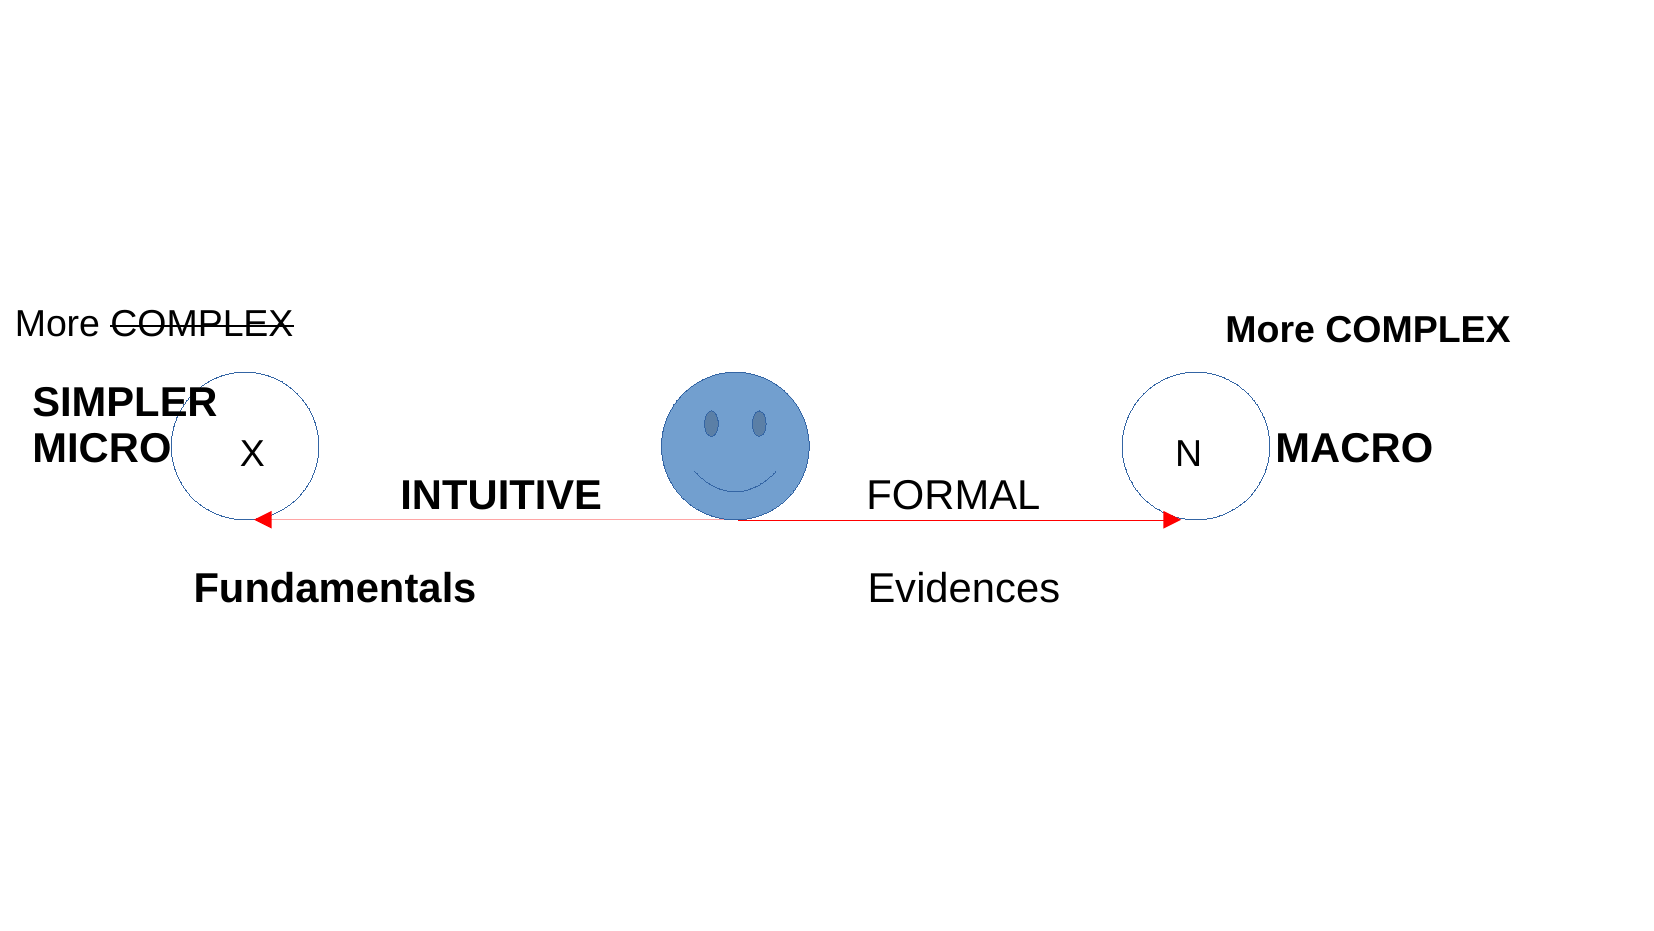

SIMPLER
MICRO MACRO
 INTUITIVE FORMAL
 Fundamentals Evidences
More COMPLEX
More COMPLEX
 X N